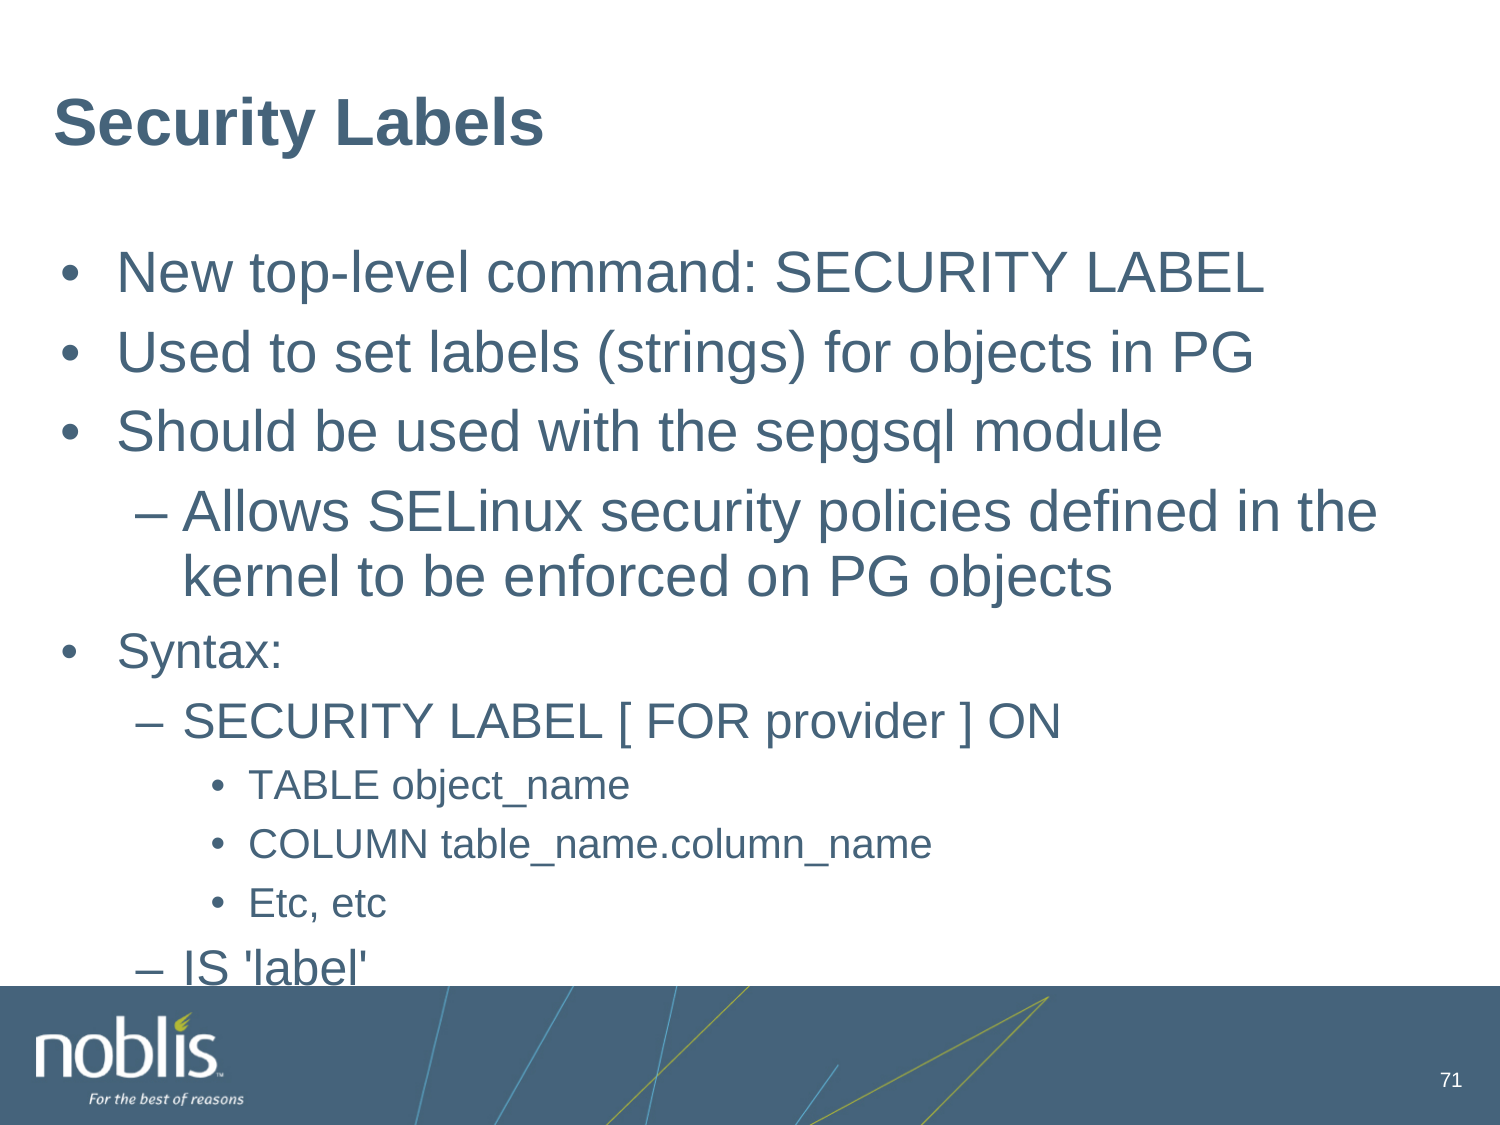

# Security Labels
New top-level command: SECURITY LABEL
Used to set labels (strings) for objects in PG
Should be used with the sepgsql module
Allows SELinux security policies defined in the kernel to be enforced on PG objects
Syntax:
SECURITY LABEL [ FOR provider ] ON
TABLE object_name
COLUMN table_name.column_name
Etc, etc
IS 'label'